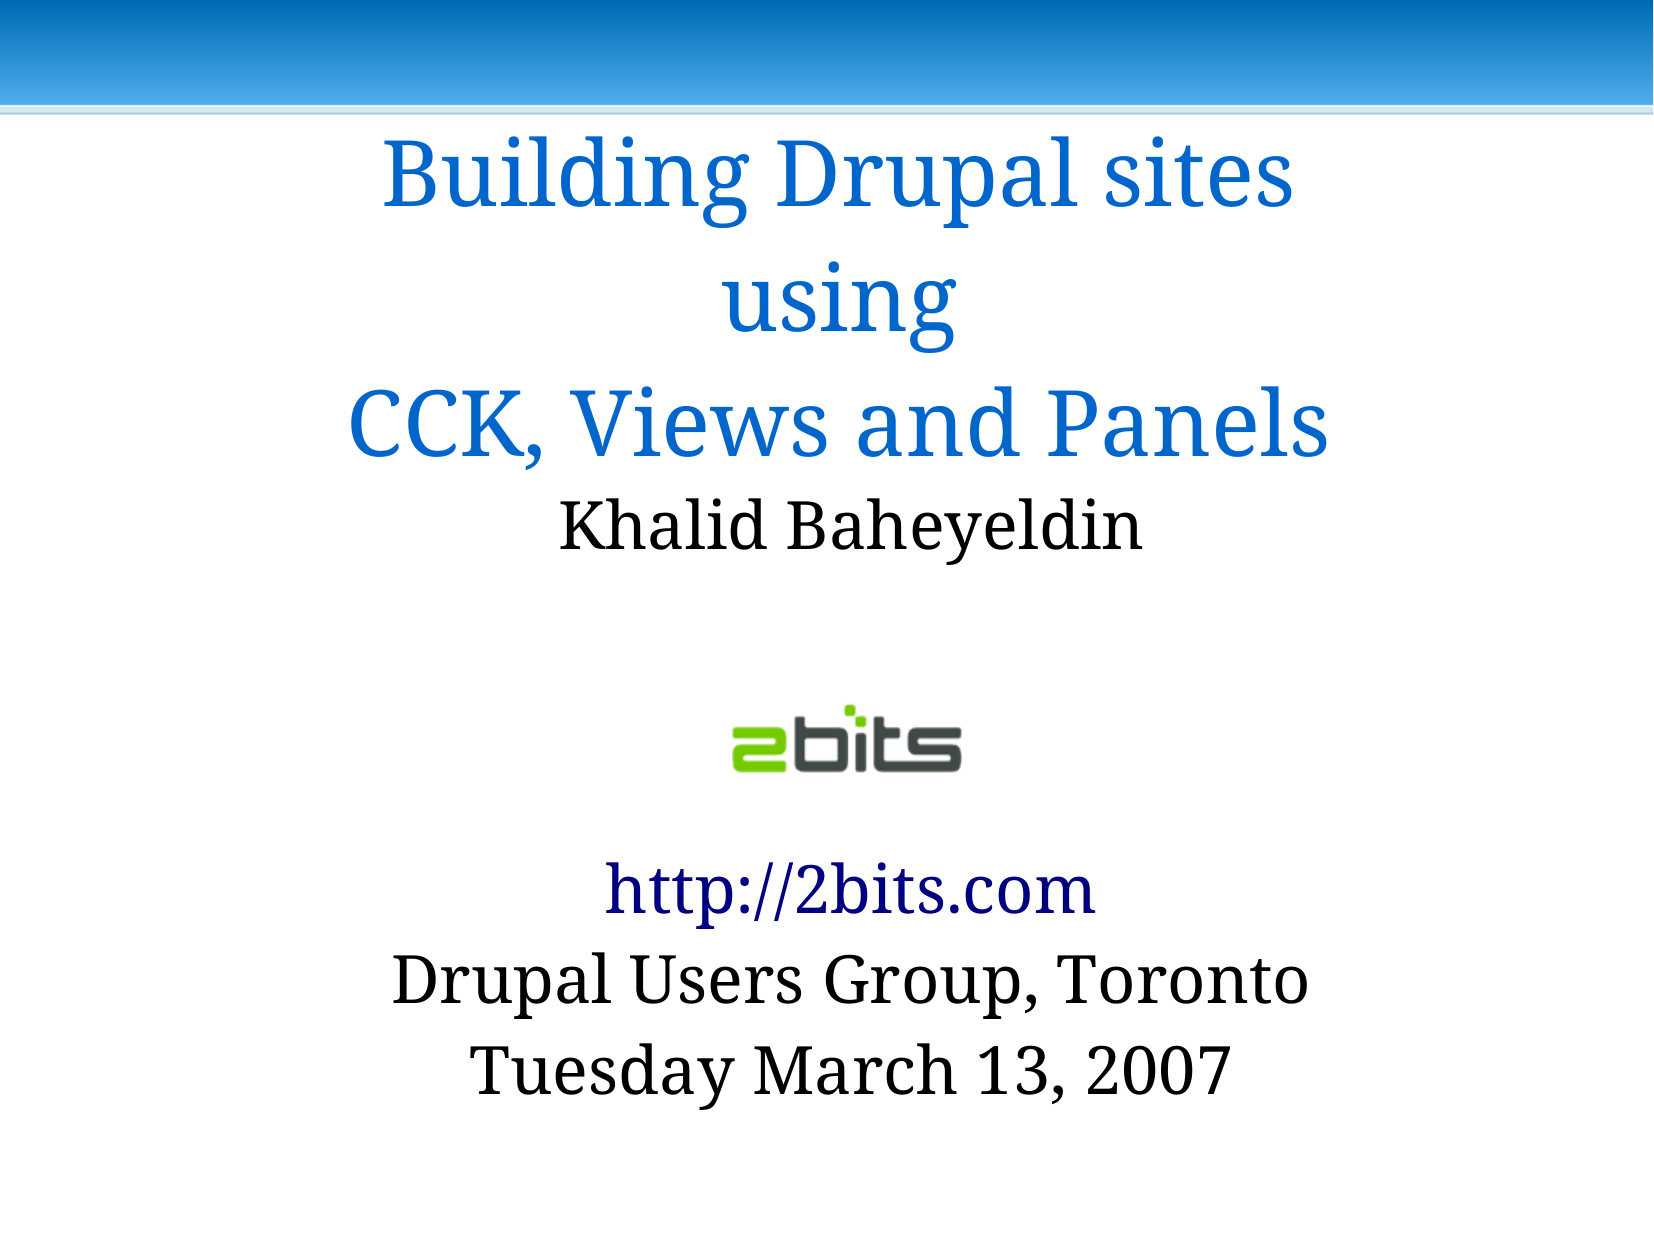

# Building Drupal sites using CCK, Views and Panels
Khalid Baheyeldin
http://2bits.com
Drupal Users Group, Toronto
Tuesday March 13, 2007